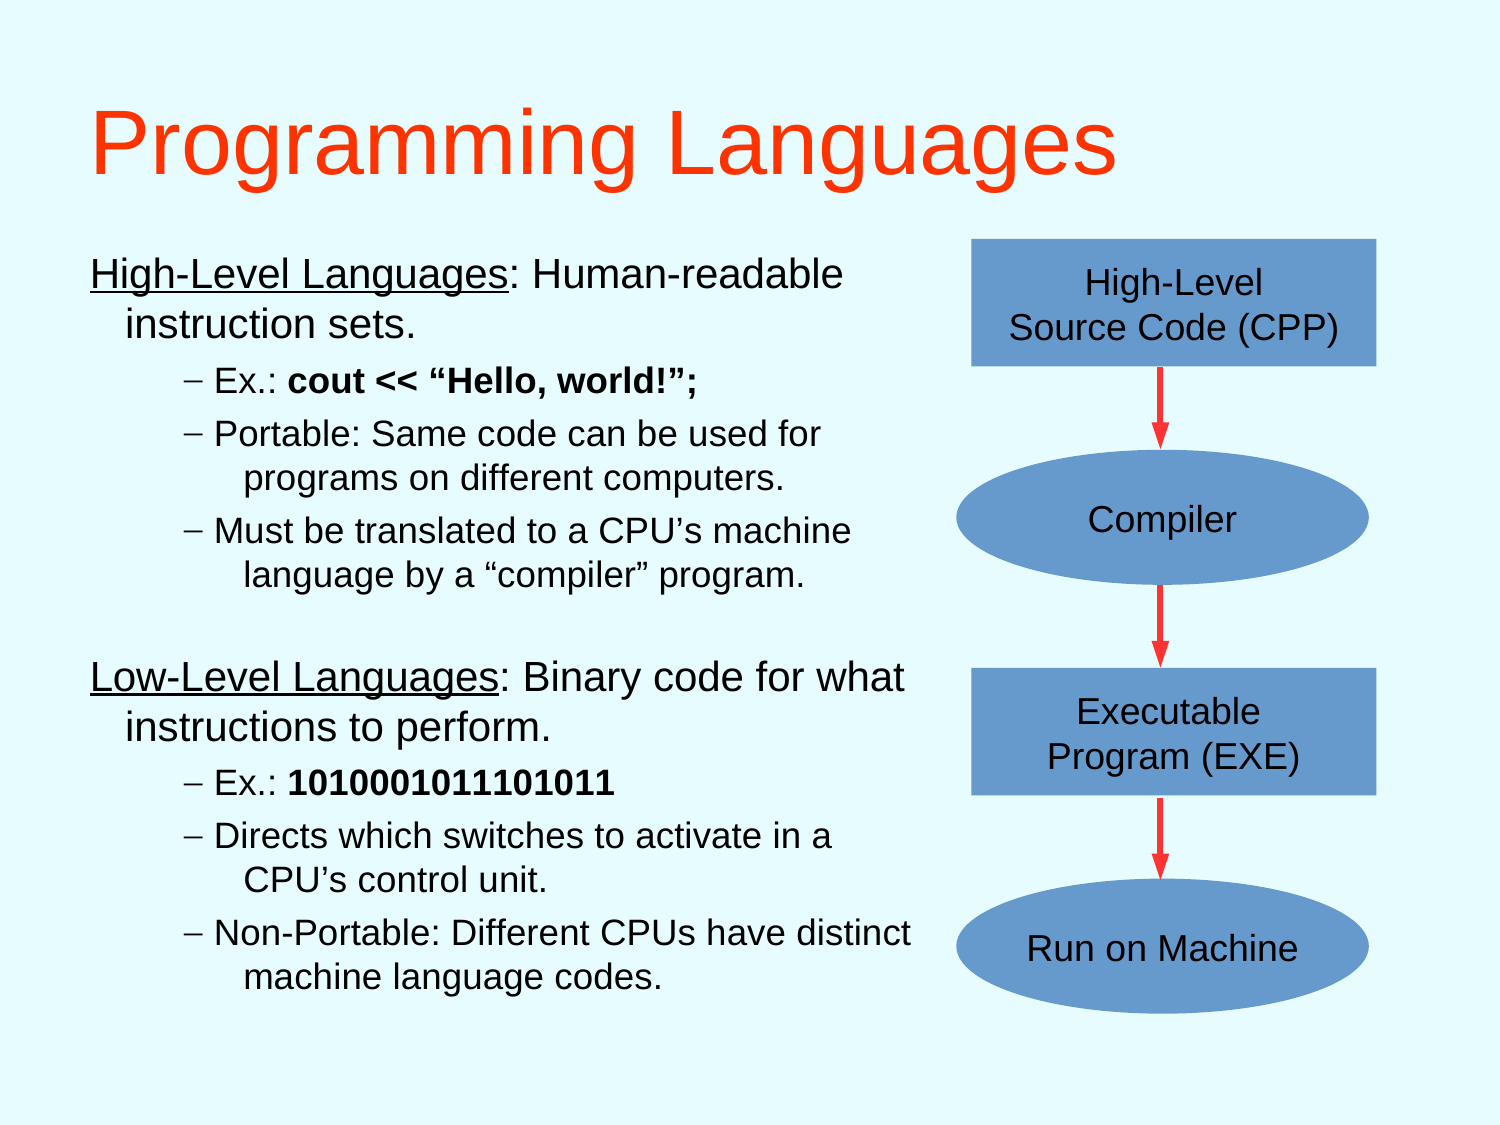

# Programming Languages
High-Level Languages: Human-readable instruction sets.
Ex.: cout << “Hello, world!”;
Portable: Same code can be used for programs on different computers.
Must be translated to a CPU’s machine language by a “compiler” program.
Low-Level Languages: Binary code for what instructions to perform.
Ex.: 1010001011101011
Directs which switches to activate in a CPU’s control unit.
Non-Portable: Different CPUs have distinct machine language codes.
High-Level
Source Code (CPP)
Compiler
Executable
Program (EXE)
Run on Machine